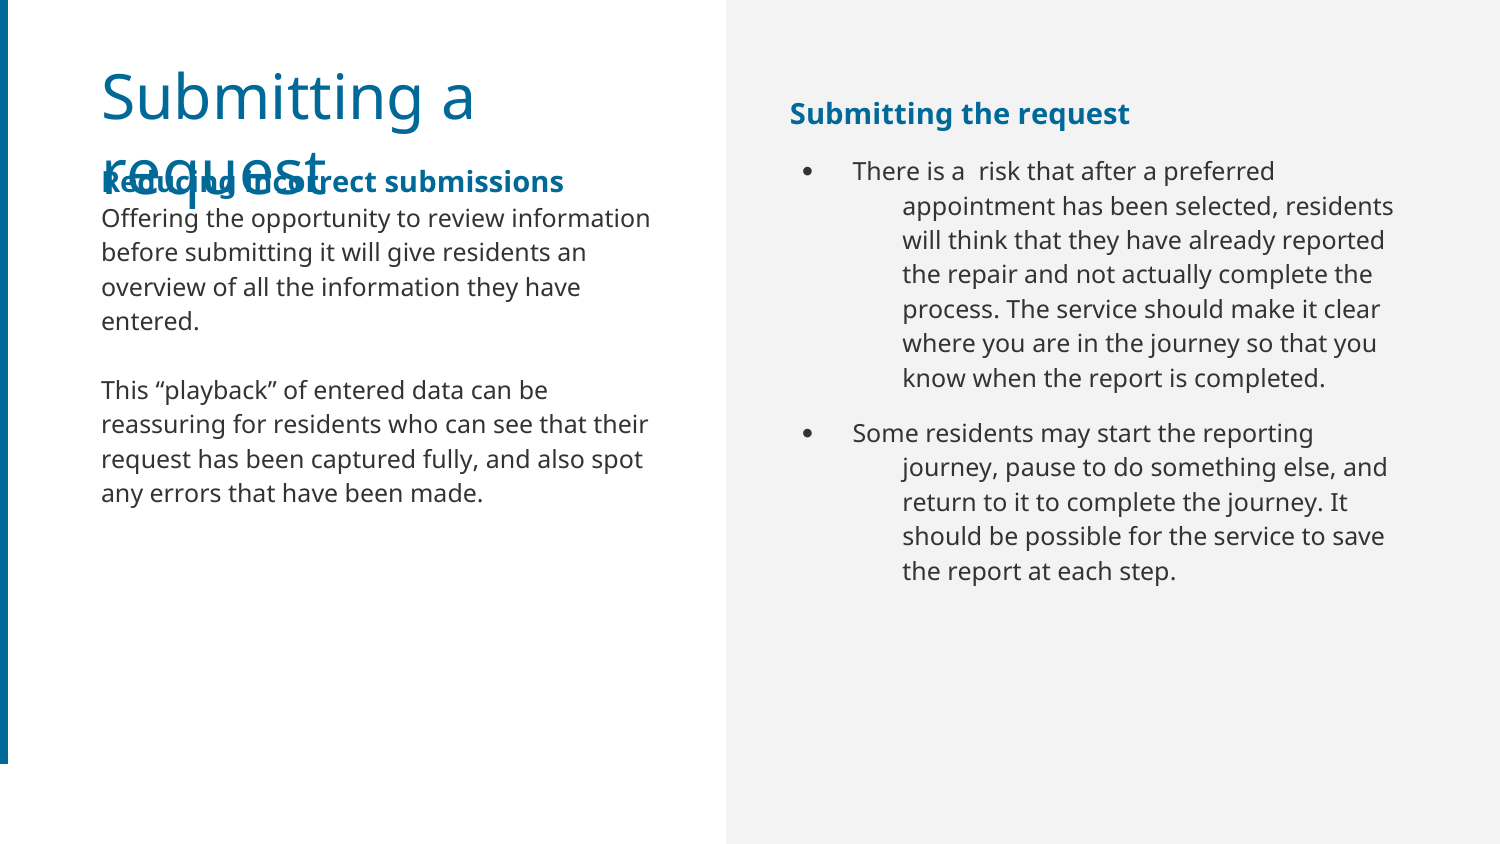

Submitting a request
Submitting the request
There is a risk that after a preferred appointment has been selected, residents will think that they have already reported the repair and not actually complete the process. The service should make it clear where you are in the journey so that you know when the report is completed.
Some residents may start the reporting journey, pause to do something else, and return to it to complete the journey. It should be possible for the service to save the report at each step.
Reducing incorrect submissions
Offering the opportunity to review information before submitting it will give residents an overview of all the information they have entered.
This “playback” of entered data can be reassuring for residents who can see that their request has been captured fully, and also spot any errors that have been made.